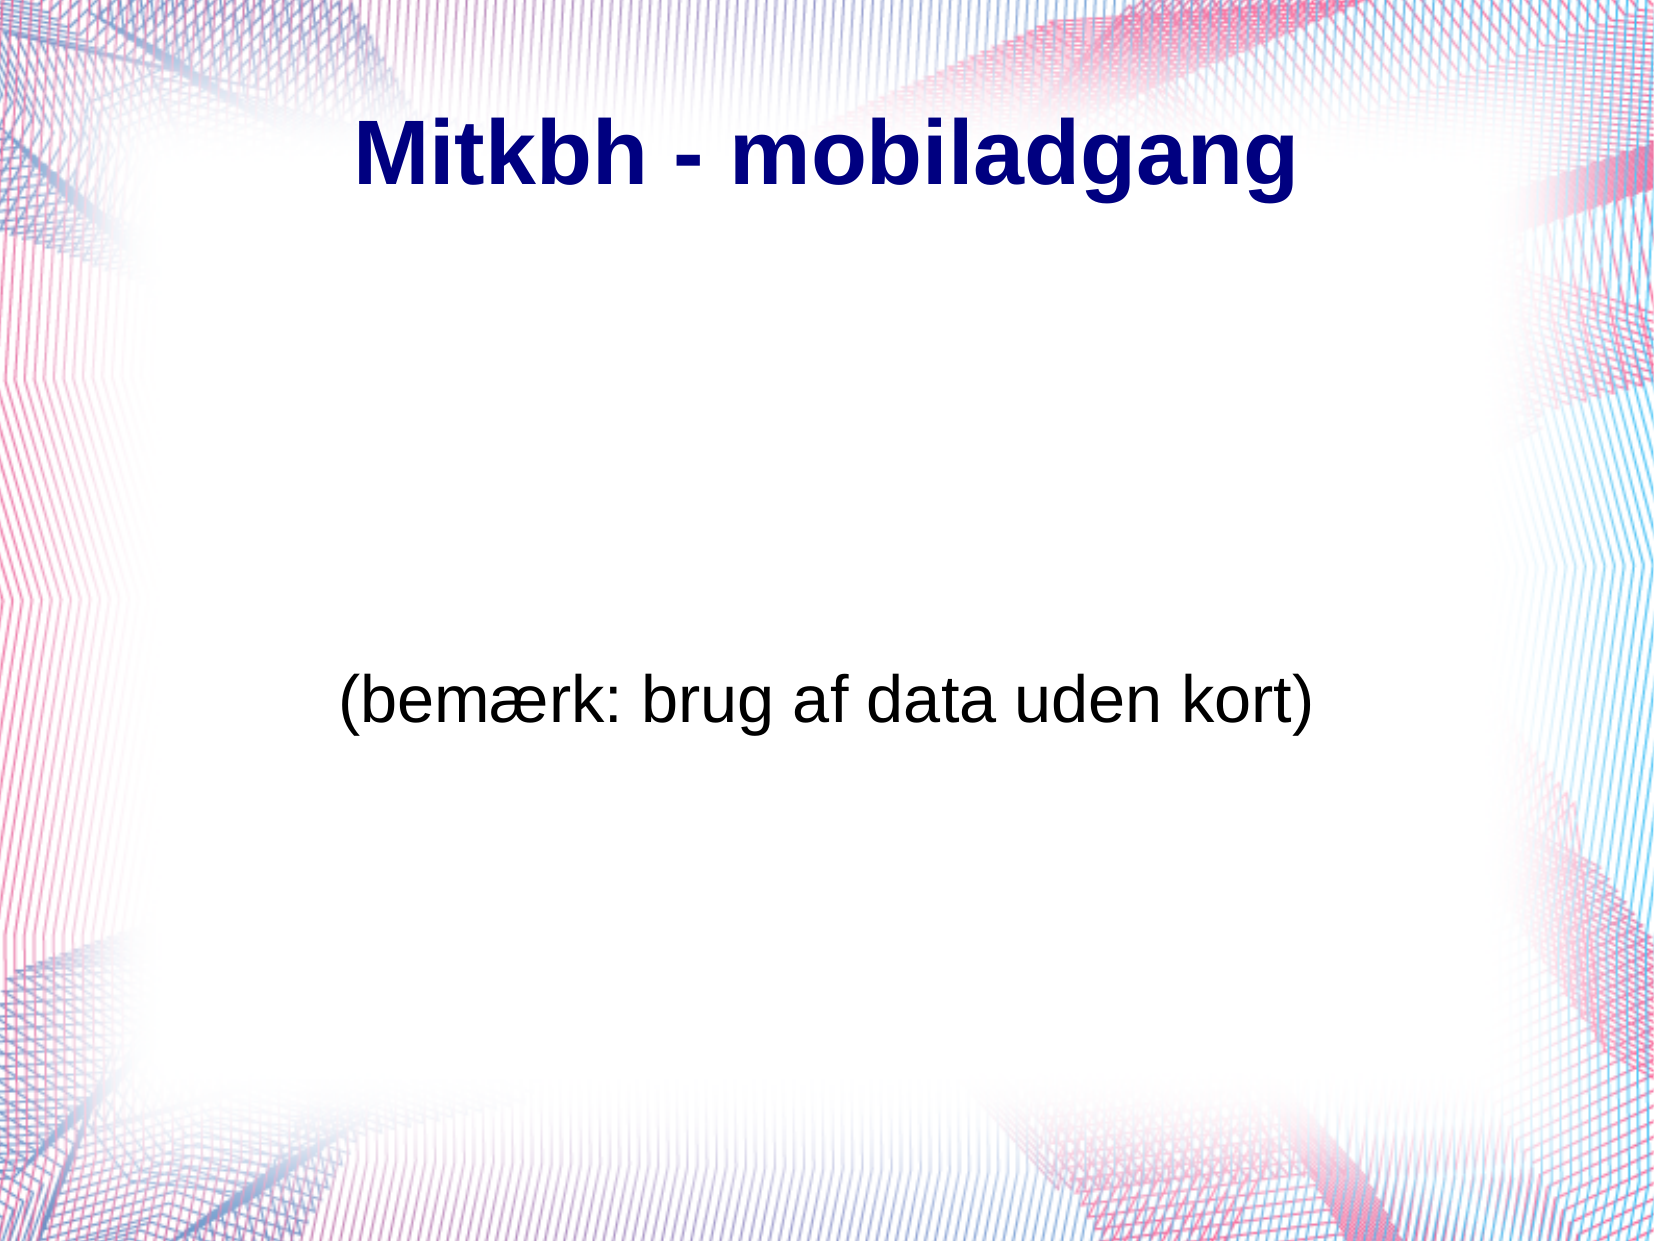

# Mitkbh - mobiladgang
(bemærk: brug af data uden kort)